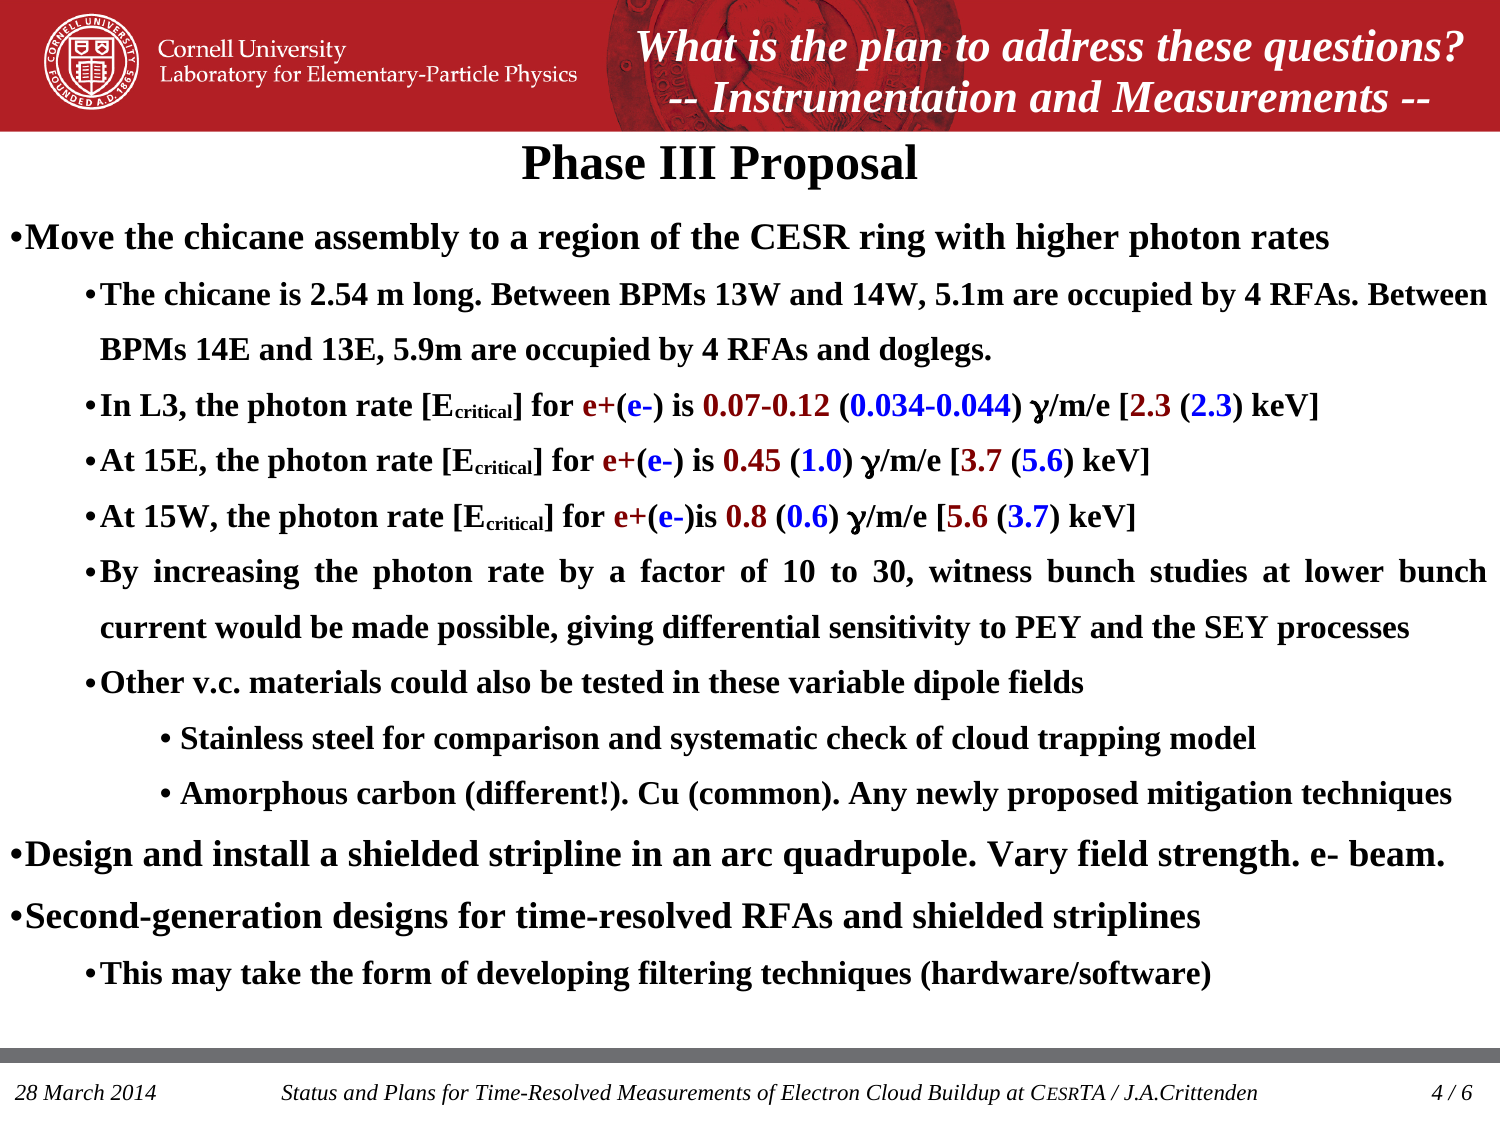

# What is the plan to address these questions? -- Instrumentation and Measurements --
Phase III Proposal
Move the chicane assembly to a region of the CESR ring with higher photon rates
The chicane is 2.54 m long. Between BPMs 13W and 14W, 5.1m are occupied by 4 RFAs. Between BPMs 14E and 13E, 5.9m are occupied by 4 RFAs and doglegs.
In L3, the photon rate [Ecritical] for e+(e-) is 0.07-0.12 (0.034-0.044) g/m/e [2.3 (2.3) keV]
At 15E, the photon rate [Ecritical] for e+(e-) is 0.45 (1.0) g/m/e [3.7 (5.6) keV]
At 15W, the photon rate [Ecritical] for e+(e-)is 0.8 (0.6) g/m/e [5.6 (3.7) keV]
By increasing the photon rate by a factor of 10 to 30, witness bunch studies at lower bunch current would be made possible, giving differential sensitivity to PEY and the SEY processes
Other v.c. materials could also be tested in these variable dipole fields
 Stainless steel for comparison and systematic check of cloud trapping model
 Amorphous carbon (different!). Cu (common). Any newly proposed mitigation techniques
Design and install a shielded stripline in an arc quadrupole. Vary field strength. e- beam.
Second-generation designs for time-resolved RFAs and shielded striplines
This may take the form of developing filtering techniques (hardware/software)